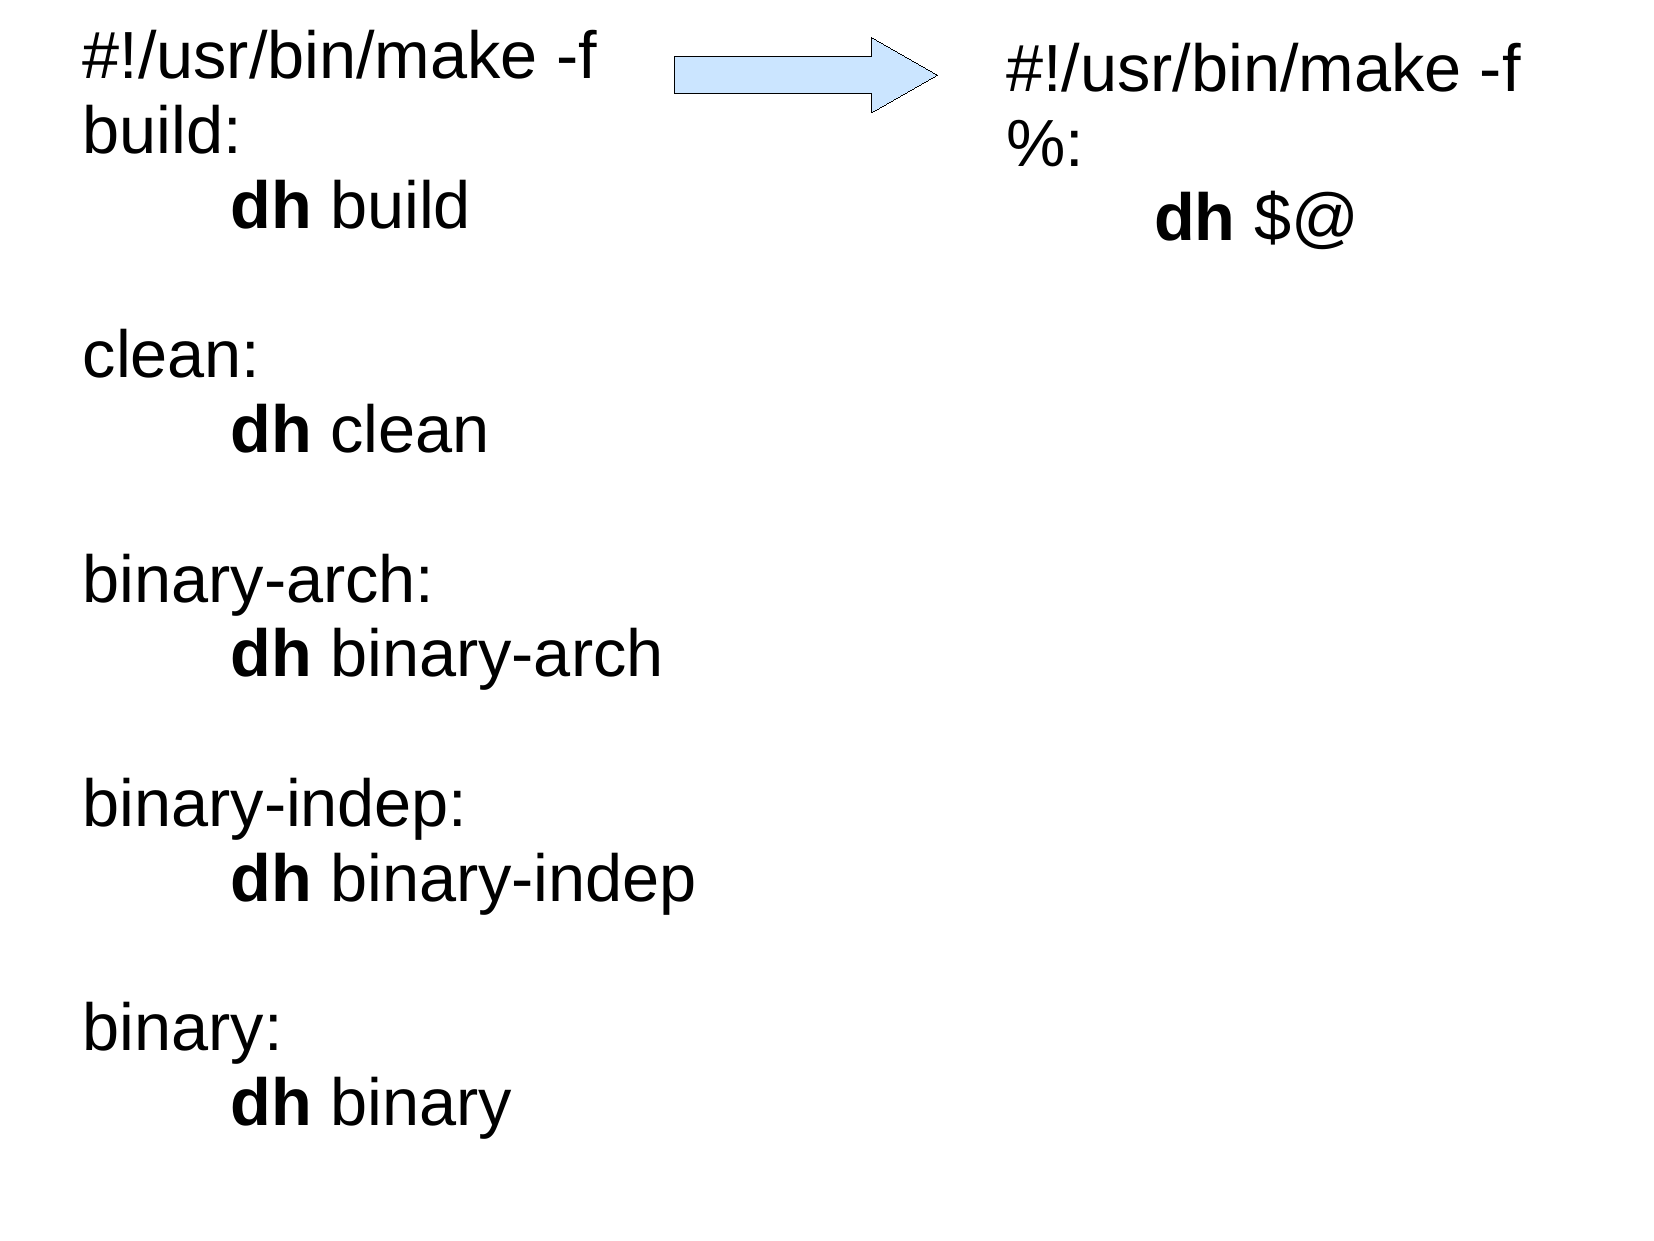

# #!/usr/bin/make -f
build:
 dh build
clean:
 dh clean
binary-arch:
 dh binary-arch
binary-indep:
 dh binary-indep
binary:
 dh binary
#!/usr/bin/make -f
%:
 dh $@